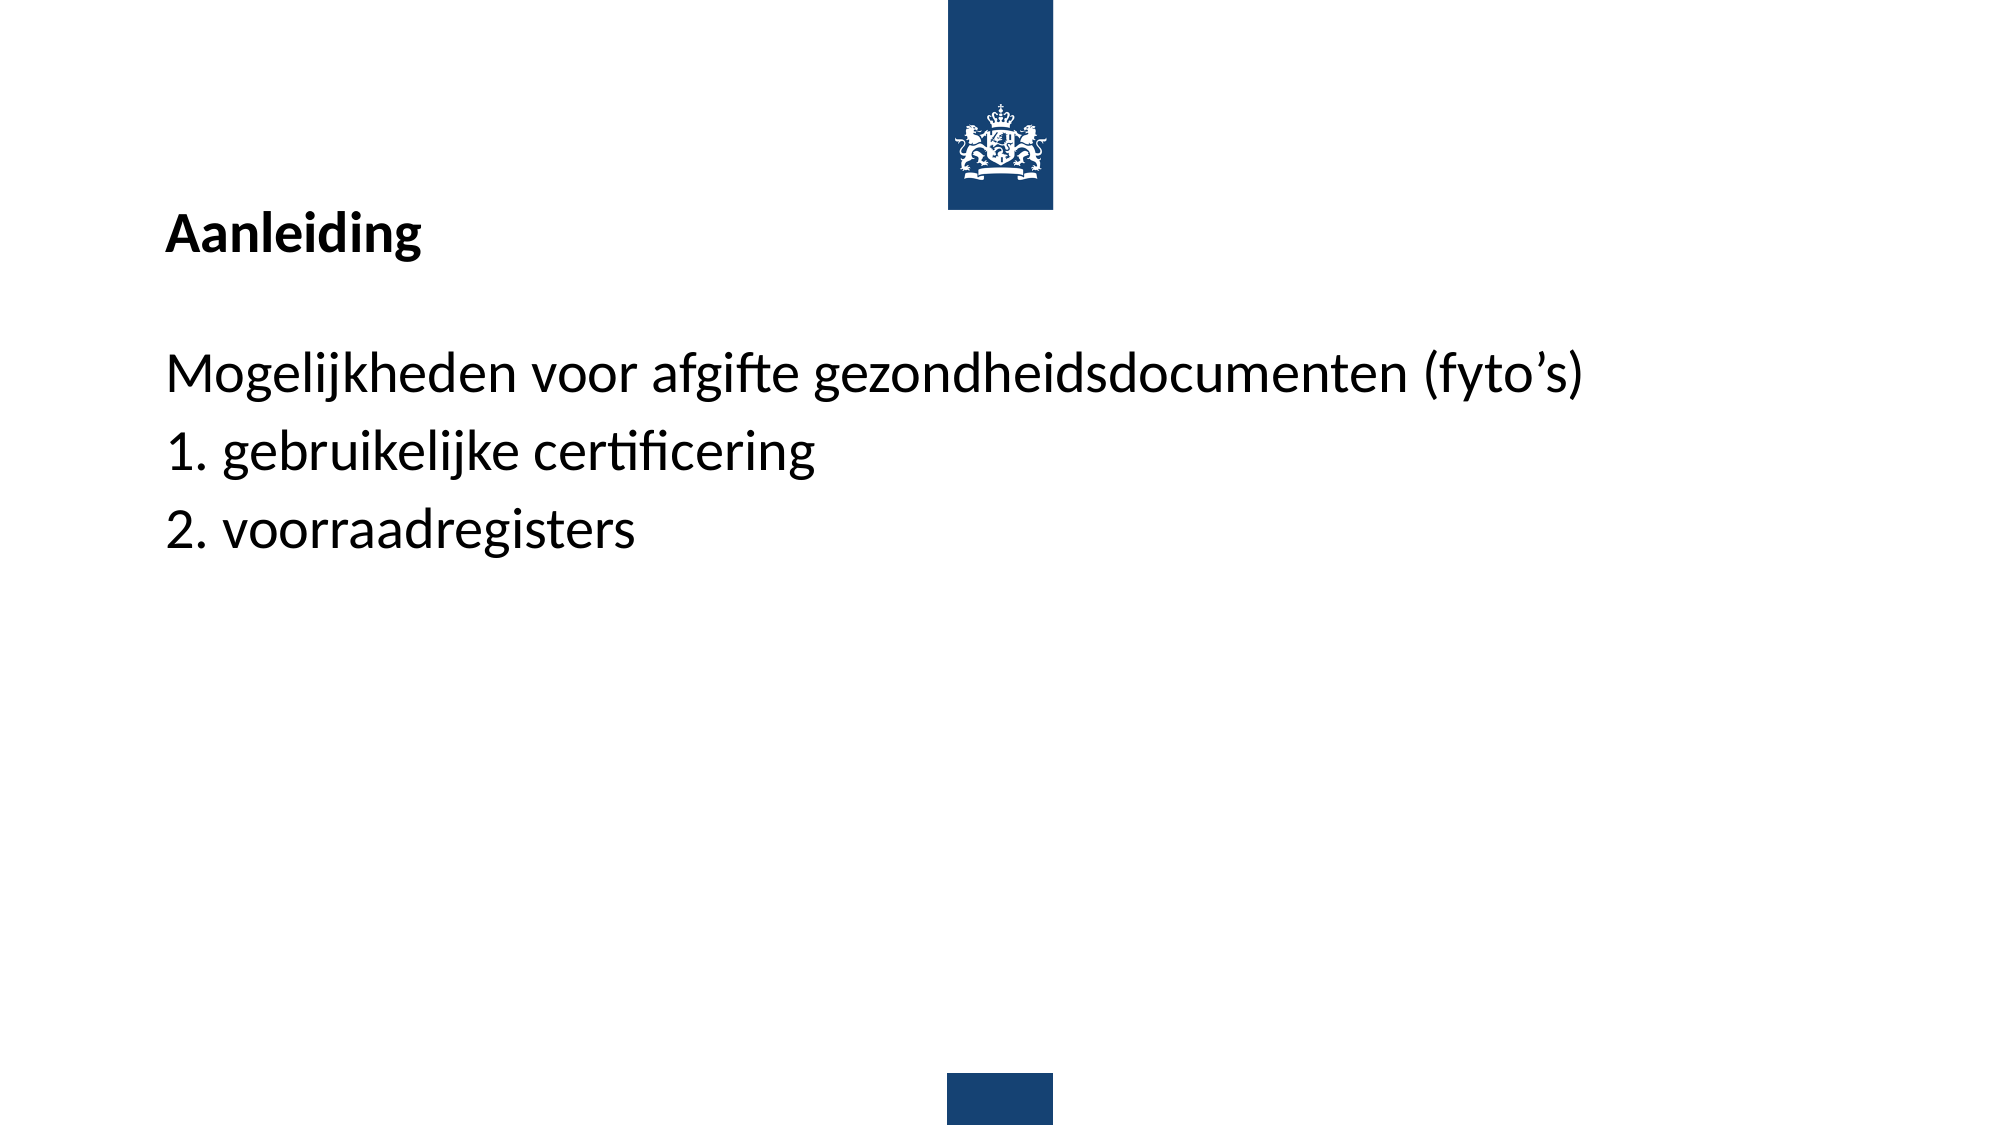

#
Aanleiding
Mogelijkheden voor afgifte gezondheidsdocumenten (fyto’s)
1. gebruikelijke certificering
2. voorraadregisters